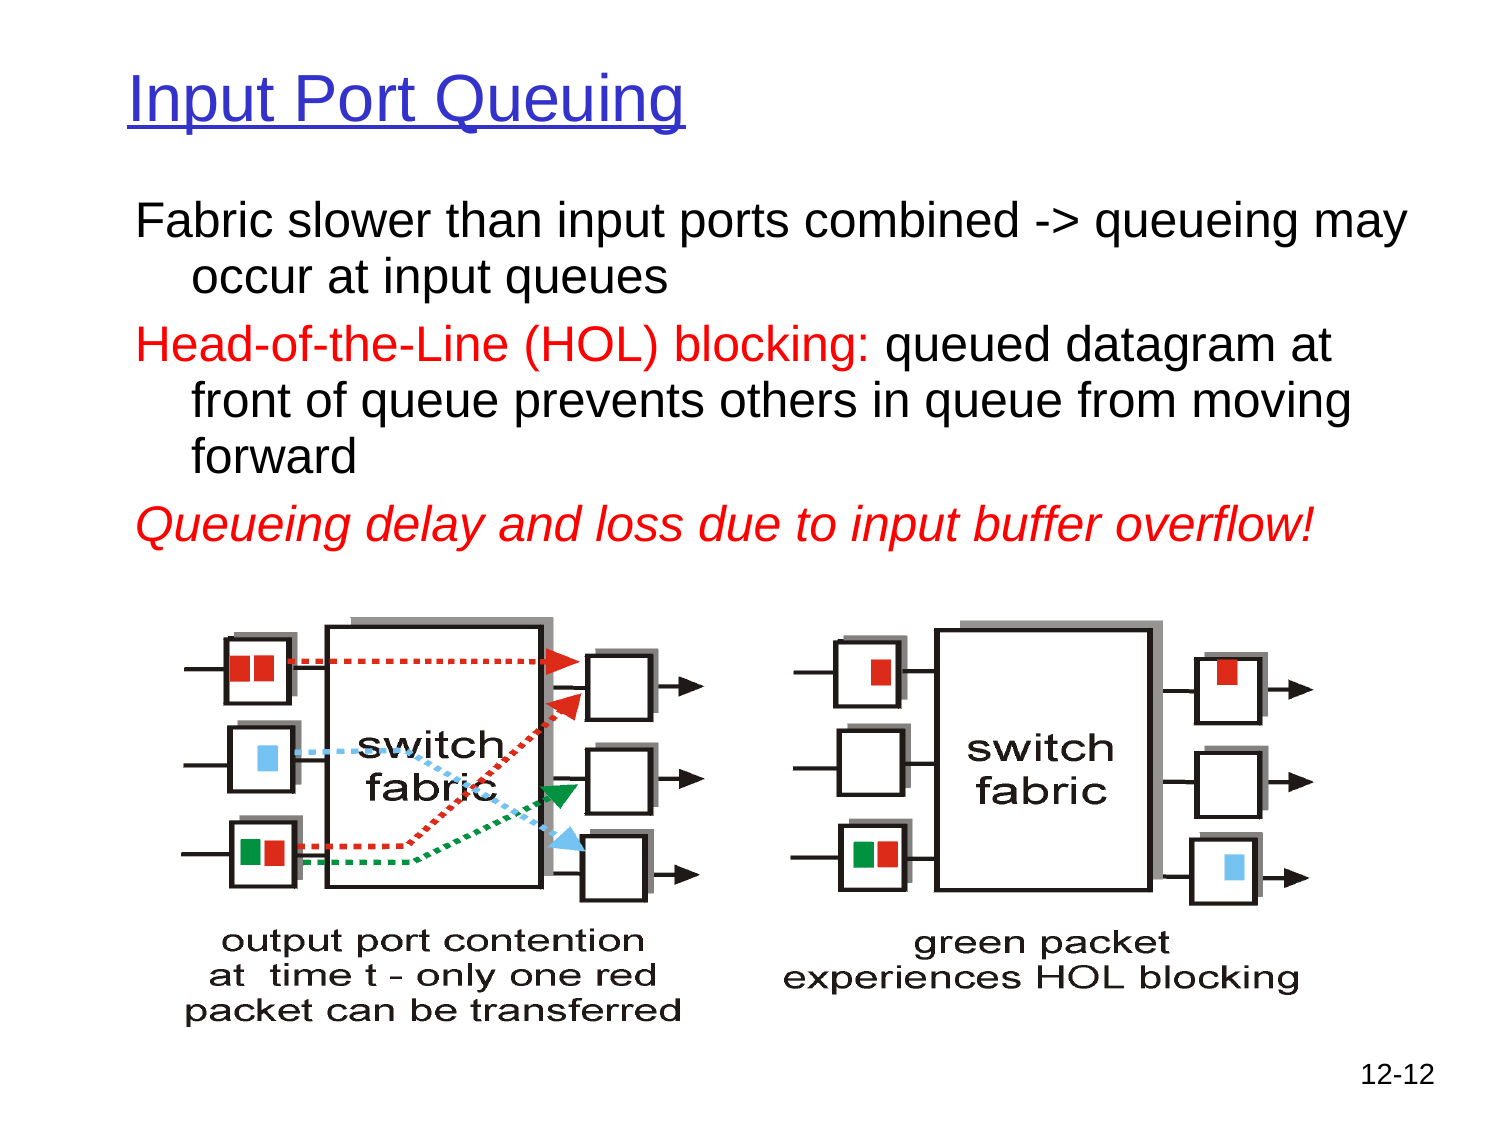

# Input Port Queuing
Fabric slower than input ports combined -> queueing may occur at input queues
Head-of-the-Line (HOL) blocking: queued datagram at front of queue prevents others in queue from moving forward
Queueing delay and loss due to input buffer overflow!
12